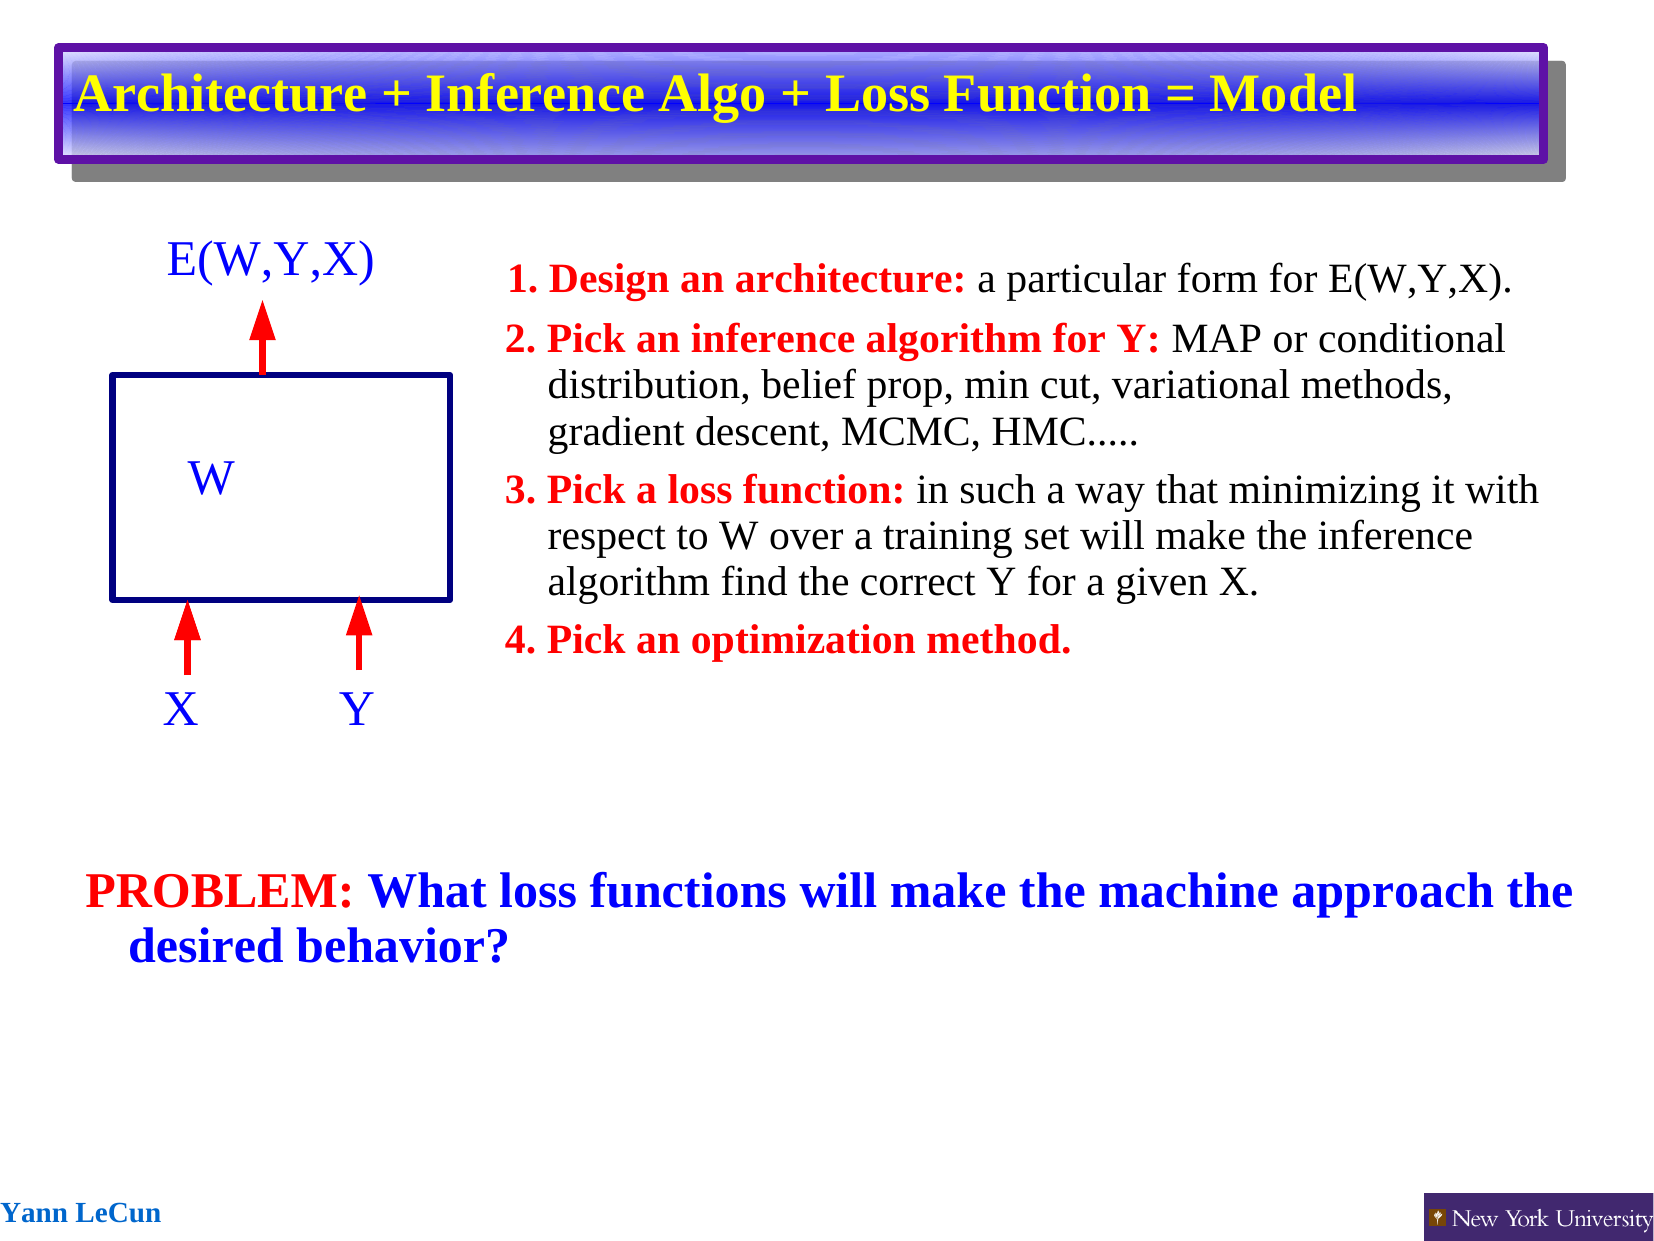

Architecture + Inference Algo + Loss Function = Model
E(W,Y,X)
W
X
Y
 1. Design an architecture: a particular form for E(W,Y,X).
 2. Pick an inference algorithm for Y: MAP or conditional distribution, belief prop, min cut, variational methods, gradient descent, MCMC, HMC.....
 3. Pick a loss function: in such a way that minimizing it with respect to W over a training set will make the inference algorithm find the correct Y for a given X.
 4. Pick an optimization method.
 PROBLEM: What loss functions will make the machine approach the desired behavior?